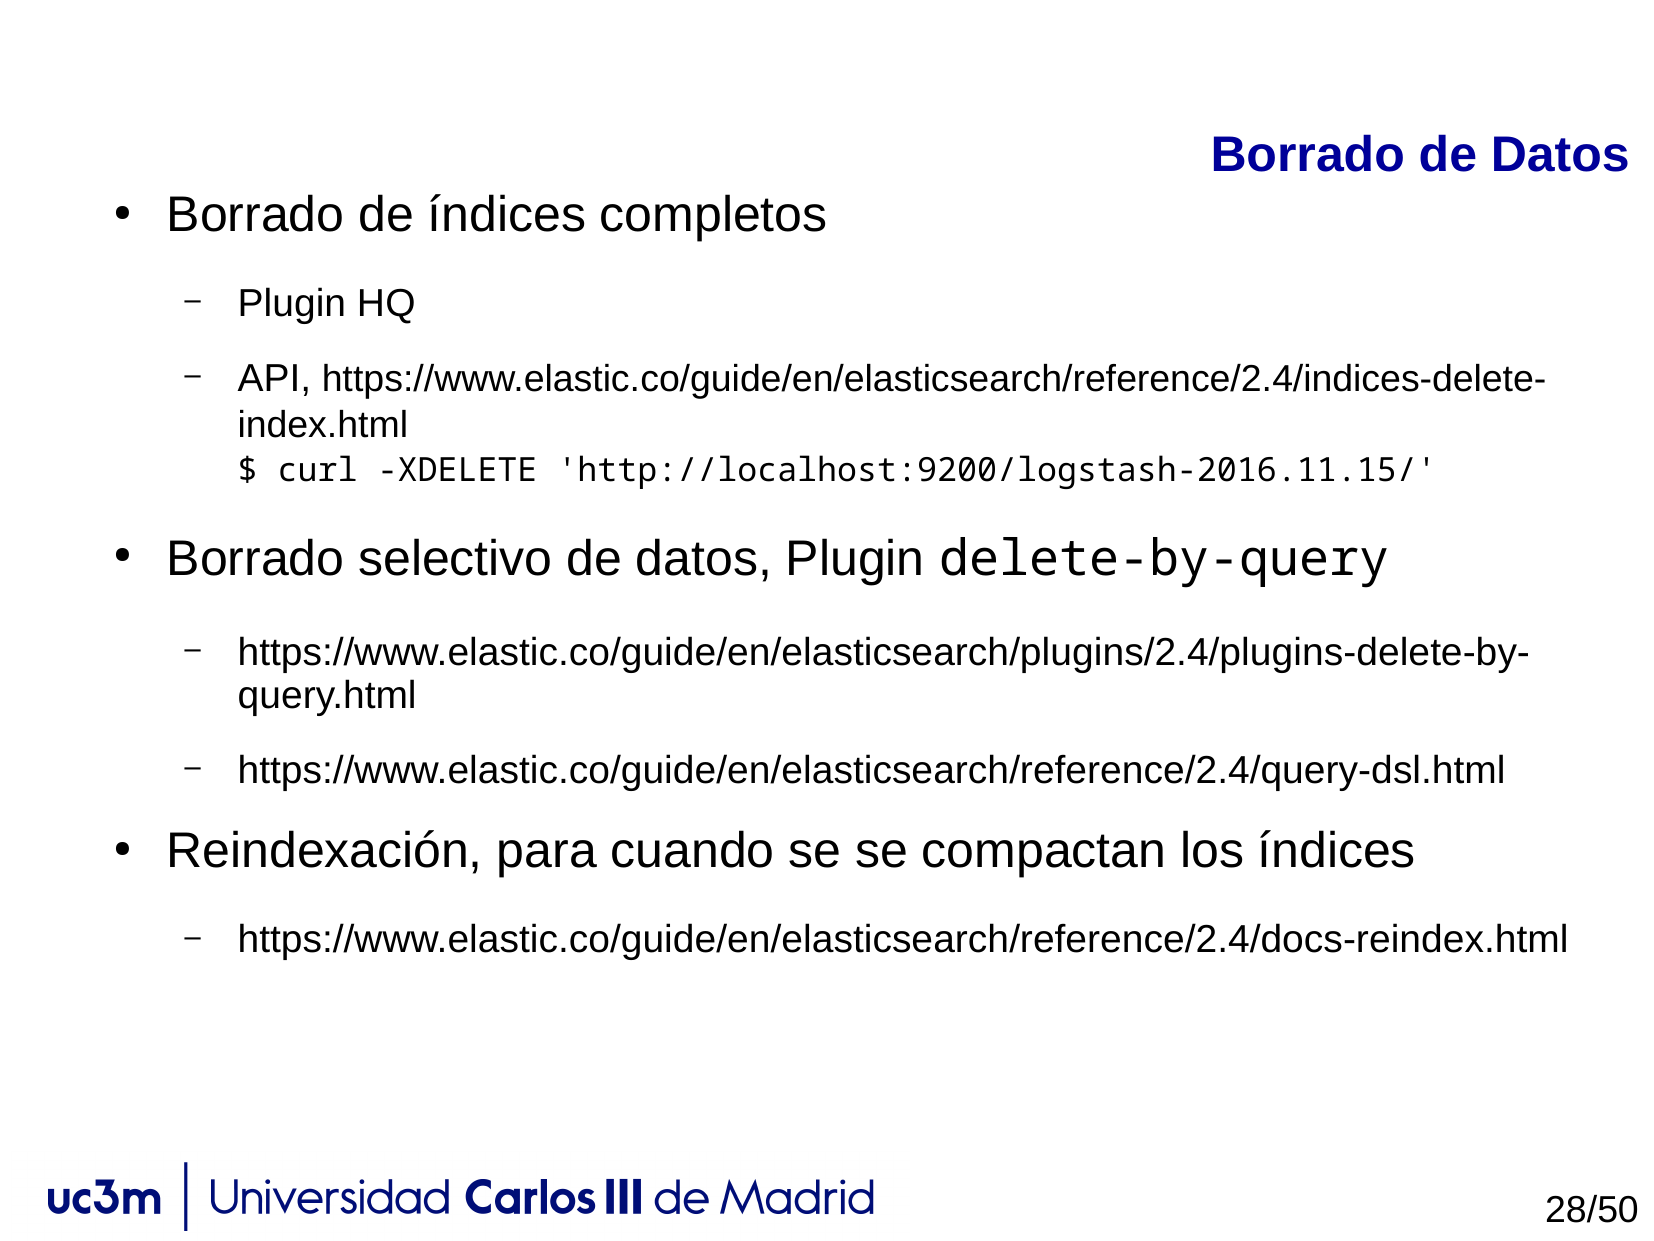

# Borrado de Datos
Borrado de índices completos
Plugin HQ
API, https://www.elastic.co/guide/en/elasticsearch/reference/2.4/indices-delete-index.html
$ curl -XDELETE 'http://localhost:9200/logstash-2016.11.15/'
Borrado selectivo de datos, Plugin delete-by-query
https://www.elastic.co/guide/en/elasticsearch/plugins/2.4/plugins-delete-by-query.html
https://www.elastic.co/guide/en/elasticsearch/reference/2.4/query-dsl.html
Reindexación, para cuando se se compactan los índices
https://www.elastic.co/guide/en/elasticsearch/reference/2.4/docs-reindex.html